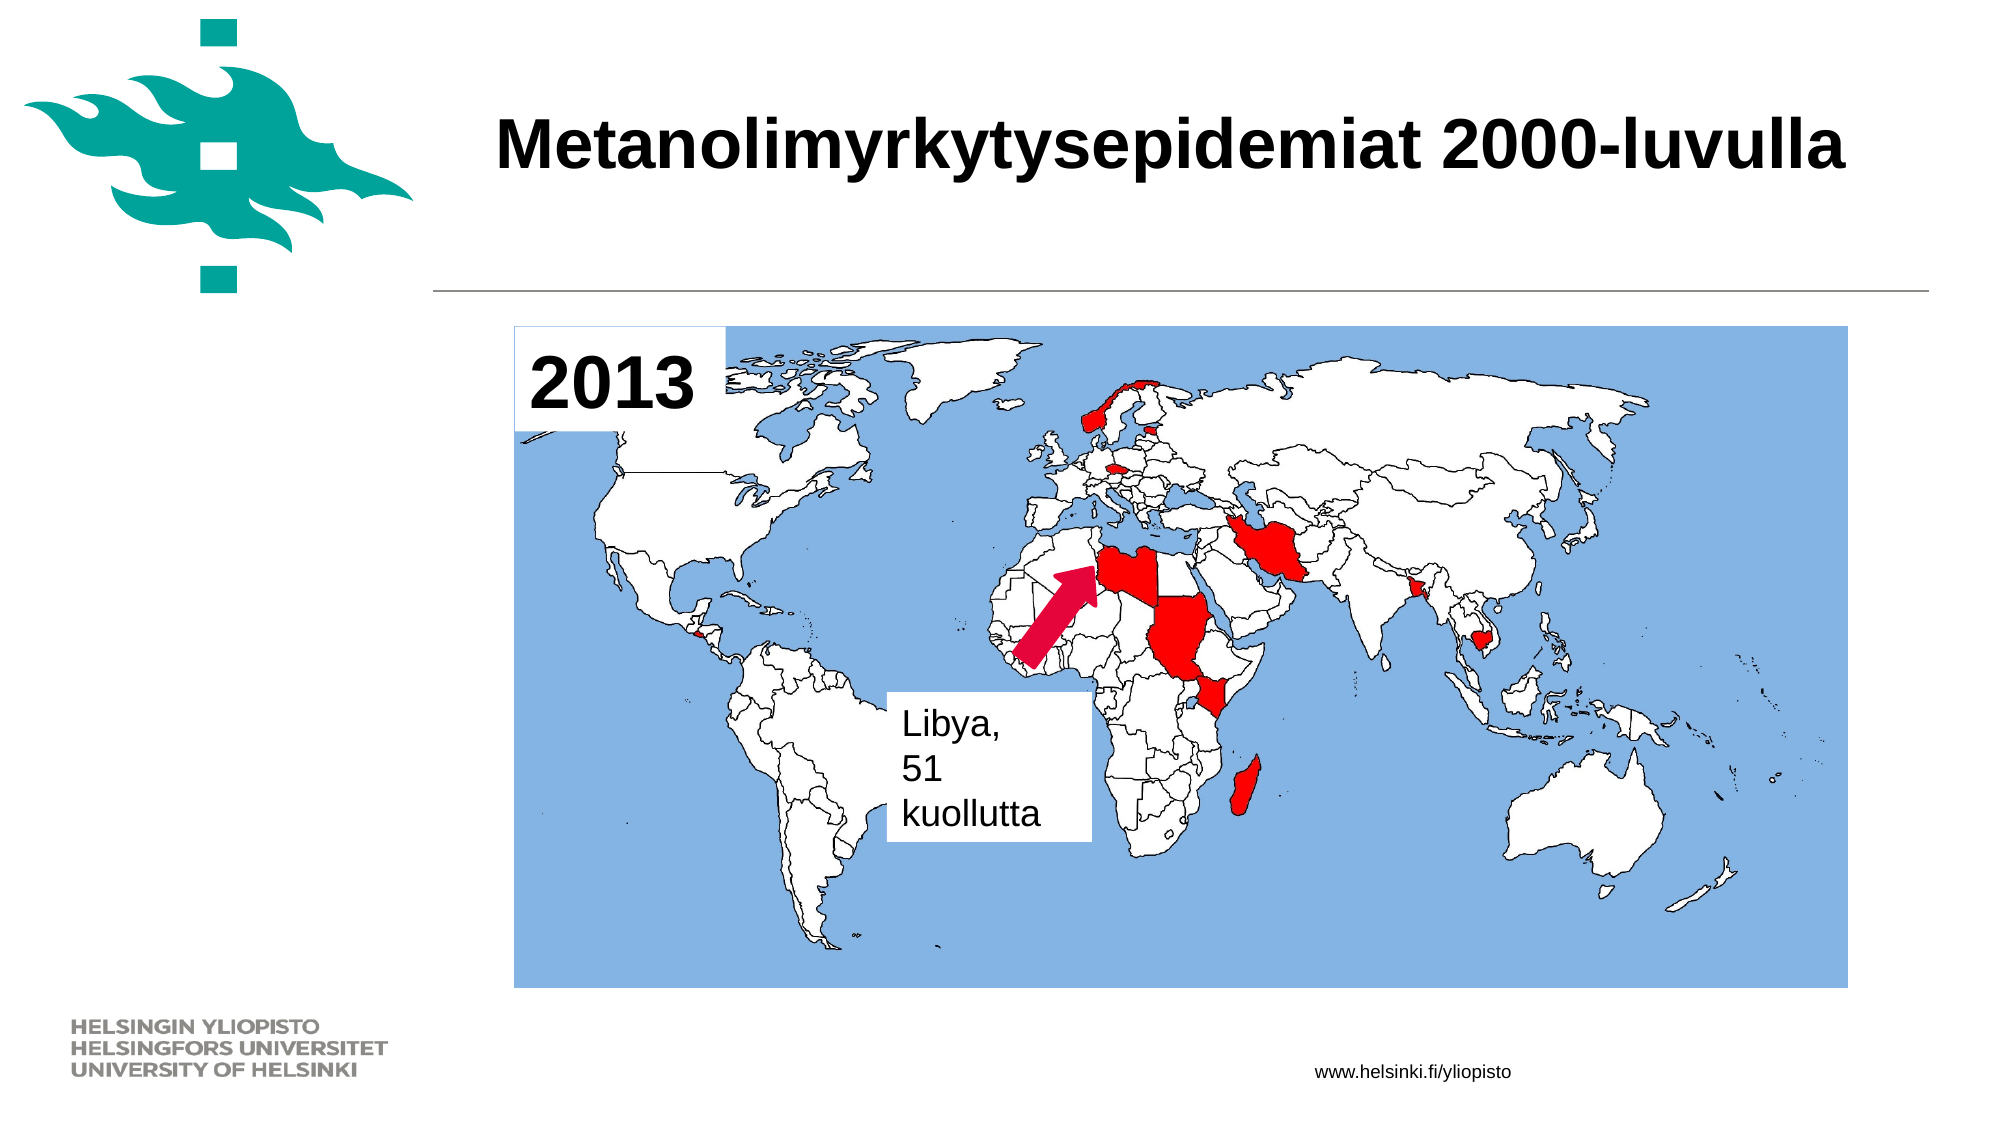

# Metanolimyrkytysepidemiat 2000-luvulla
2013
Libya,
51 kuollutta